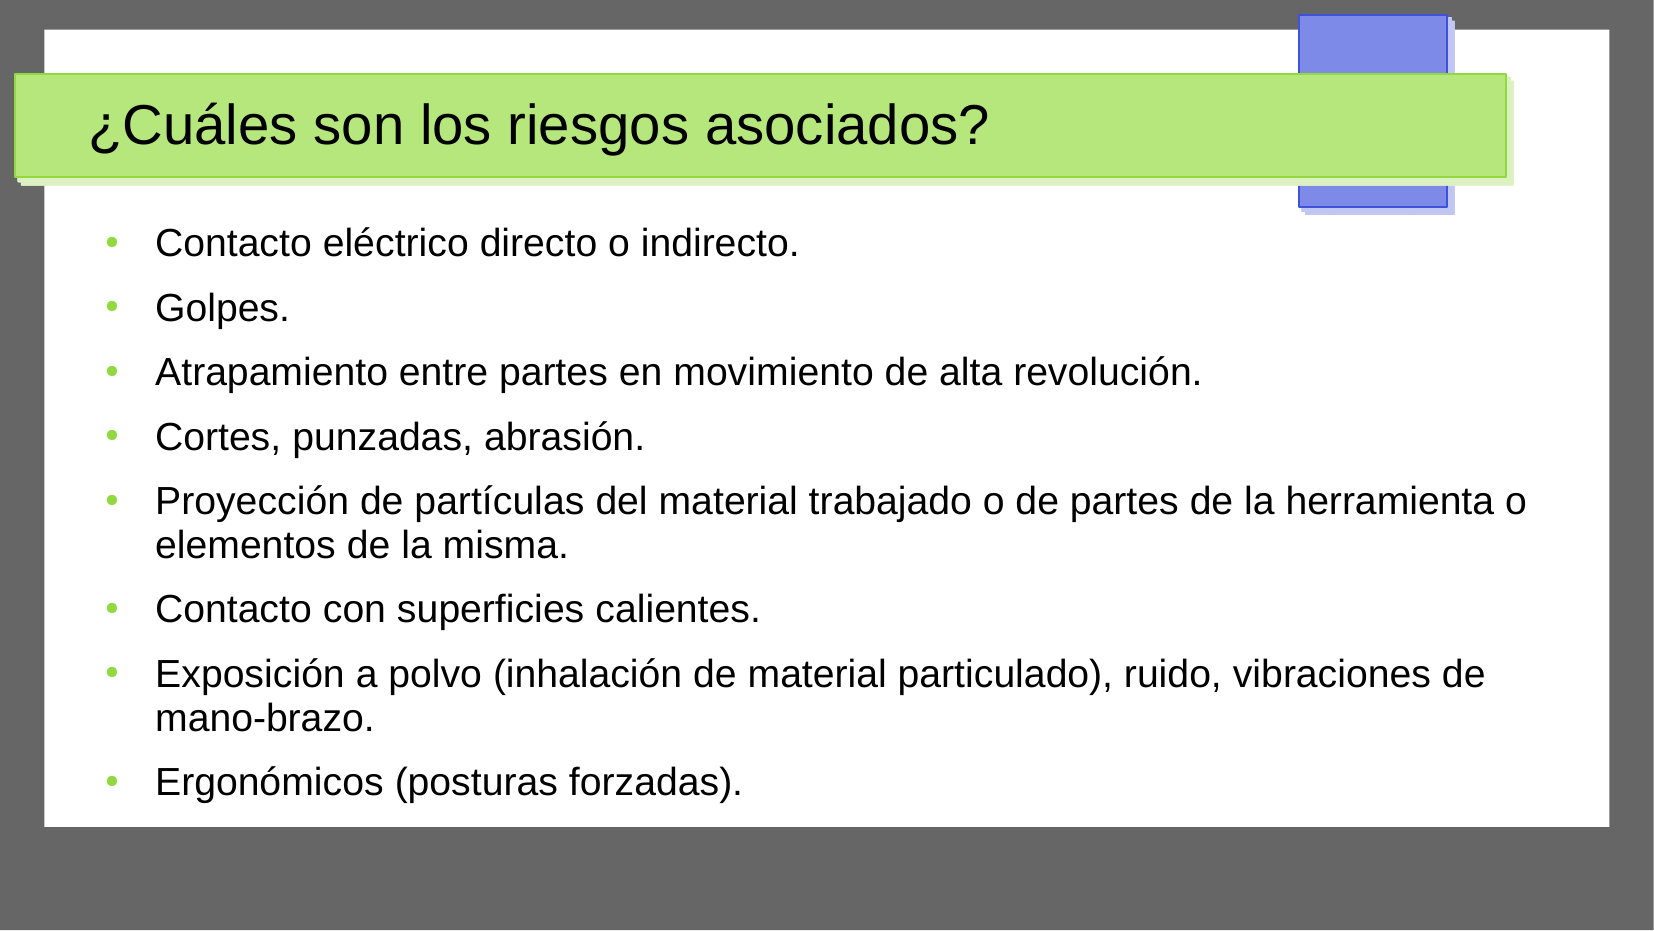

# ¿Cuáles son los riesgos asociados?
Contacto eléctrico directo o indirecto.
Golpes.
Atrapamiento entre partes en movimiento de alta revolución.
Cortes, punzadas, abrasión.
Proyección de partículas del material trabajado o de partes de la herramienta o elementos de la misma.
Contacto con superficies calientes.
Exposición a polvo (inhalación de material particulado), ruido, vibraciones de mano-brazo.
Ergonómicos (posturas forzadas).